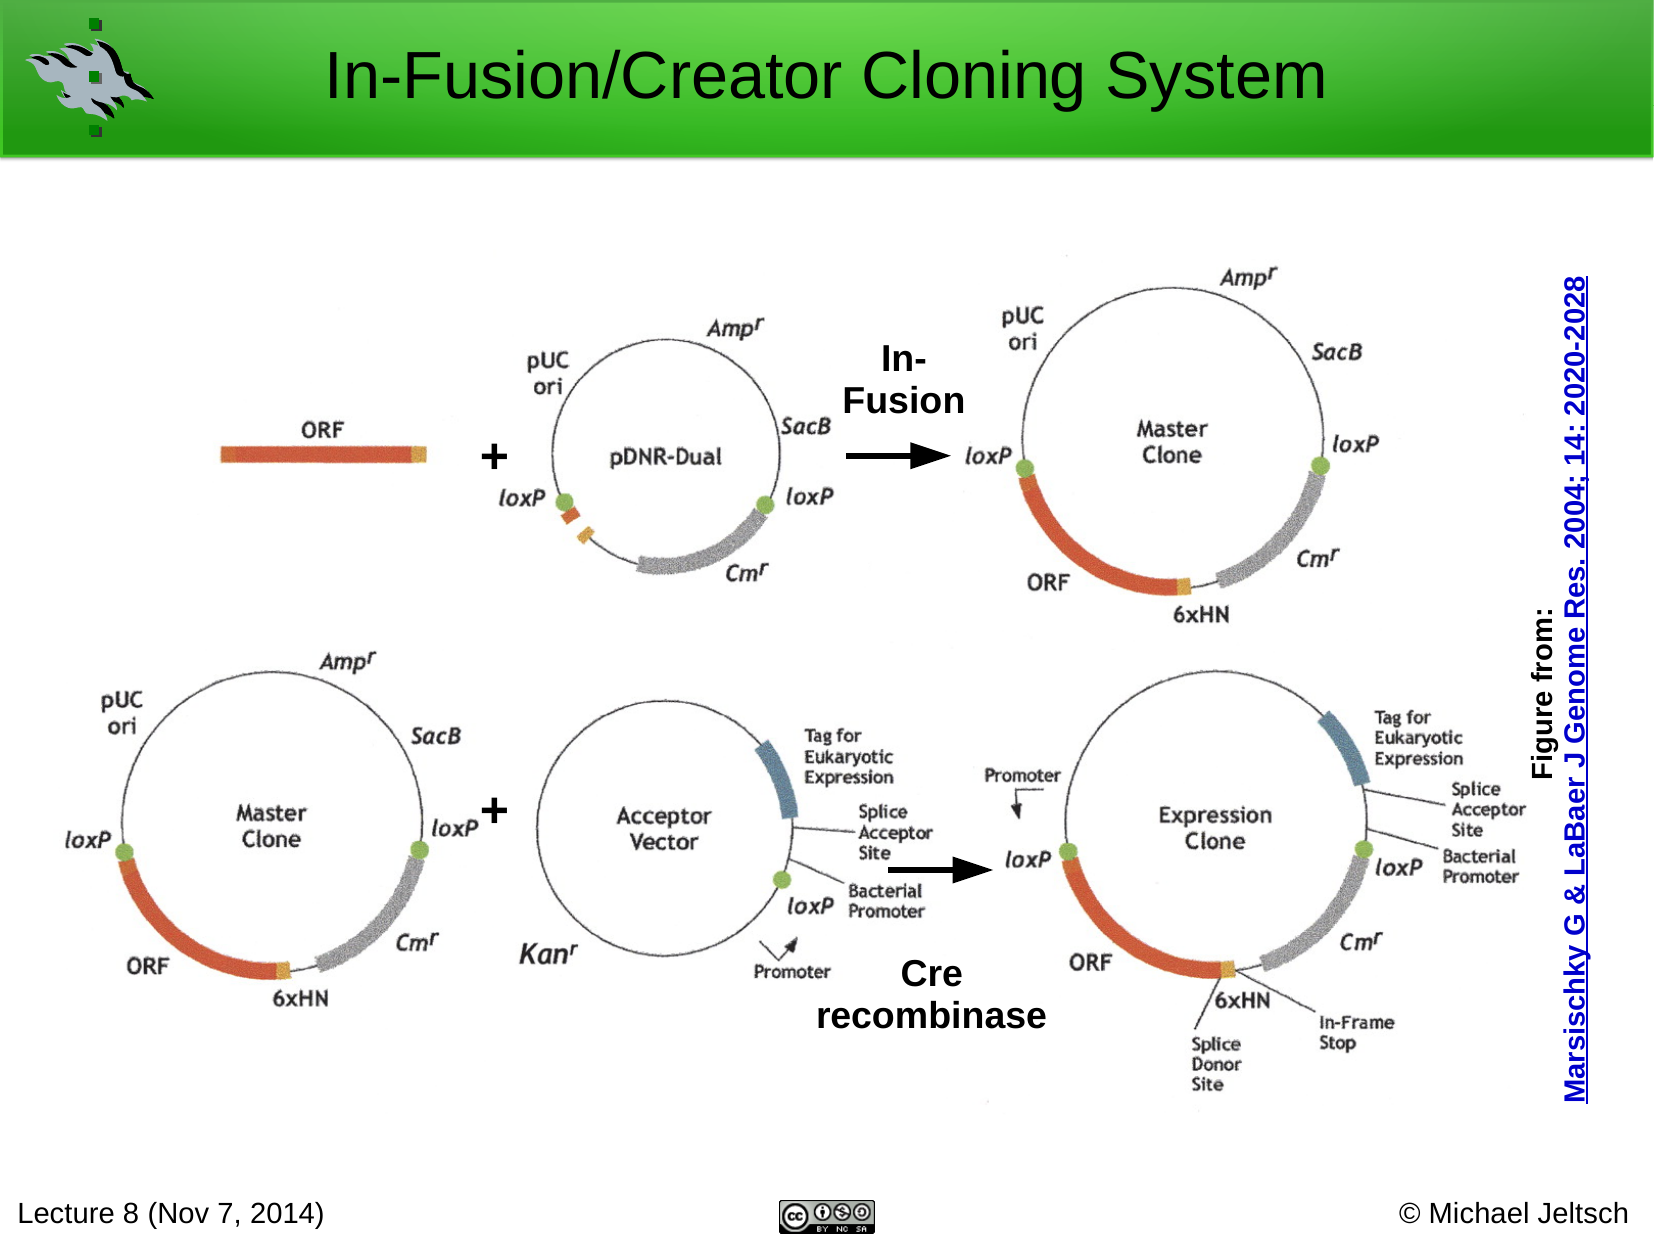

# In-Fusion/Creator Cloning System
In-
Fusion
+
Figure from: Marsischky G & LaBaer J Genome Res. 2004; 14: 2020-2028
+
Cre
recombinase